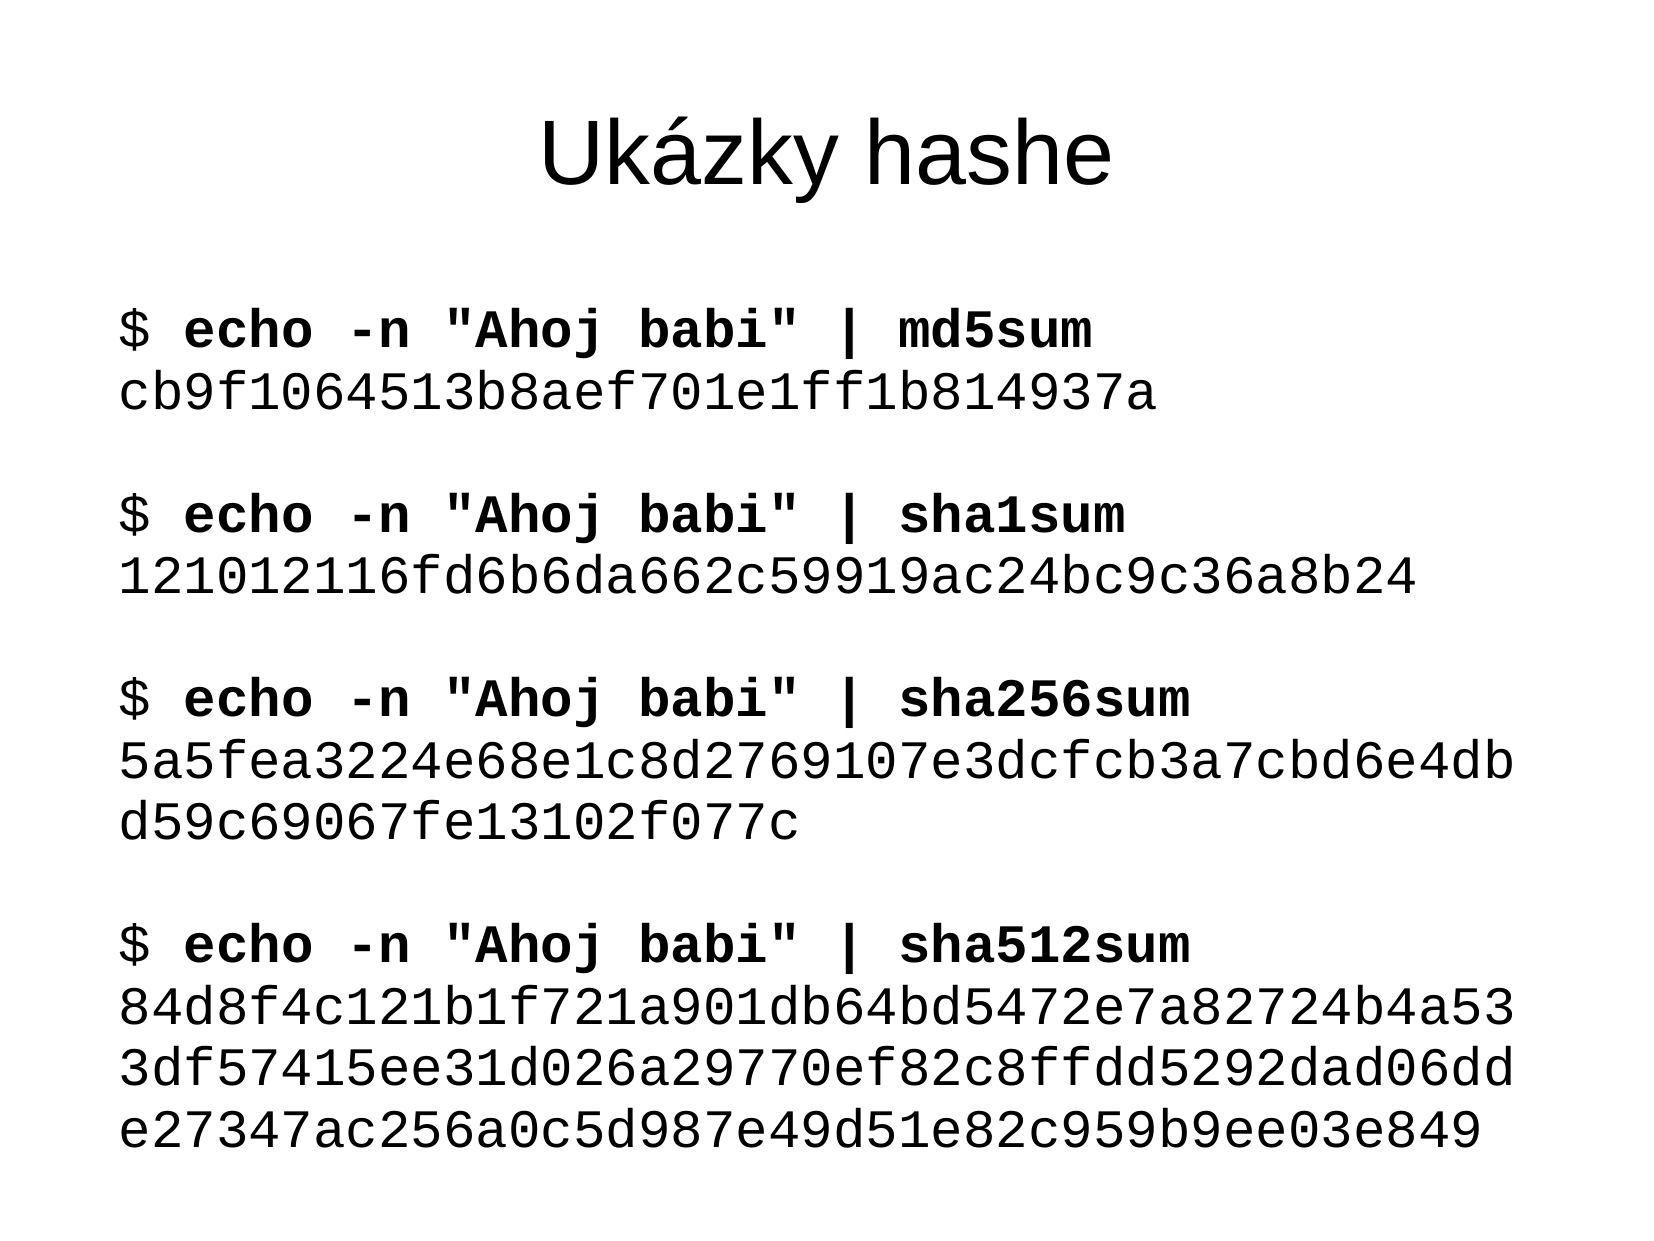

# Ukázky hashe
$ echo -n "Ahoj babi" | md5sum
cb9f1064513b8aef701e1ff1b814937a
$ echo -n "Ahoj babi" | sha1sum
121012116fd6b6da662c59919ac24bc9c36a8b24
$ echo -n "Ahoj babi" | sha256sum
5a5fea3224e68e1c8d2769107e3dcfcb3a7cbd6e4dbd59c69067fe13102f077c
$ echo -n "Ahoj babi" | sha512sum
84d8f4c121b1f721a901db64bd5472e7a82724b4a533df57415ee31d026a29770ef82c8ffdd5292dad06dde27347ac256a0c5d987e49d51e82c959b9ee03e849